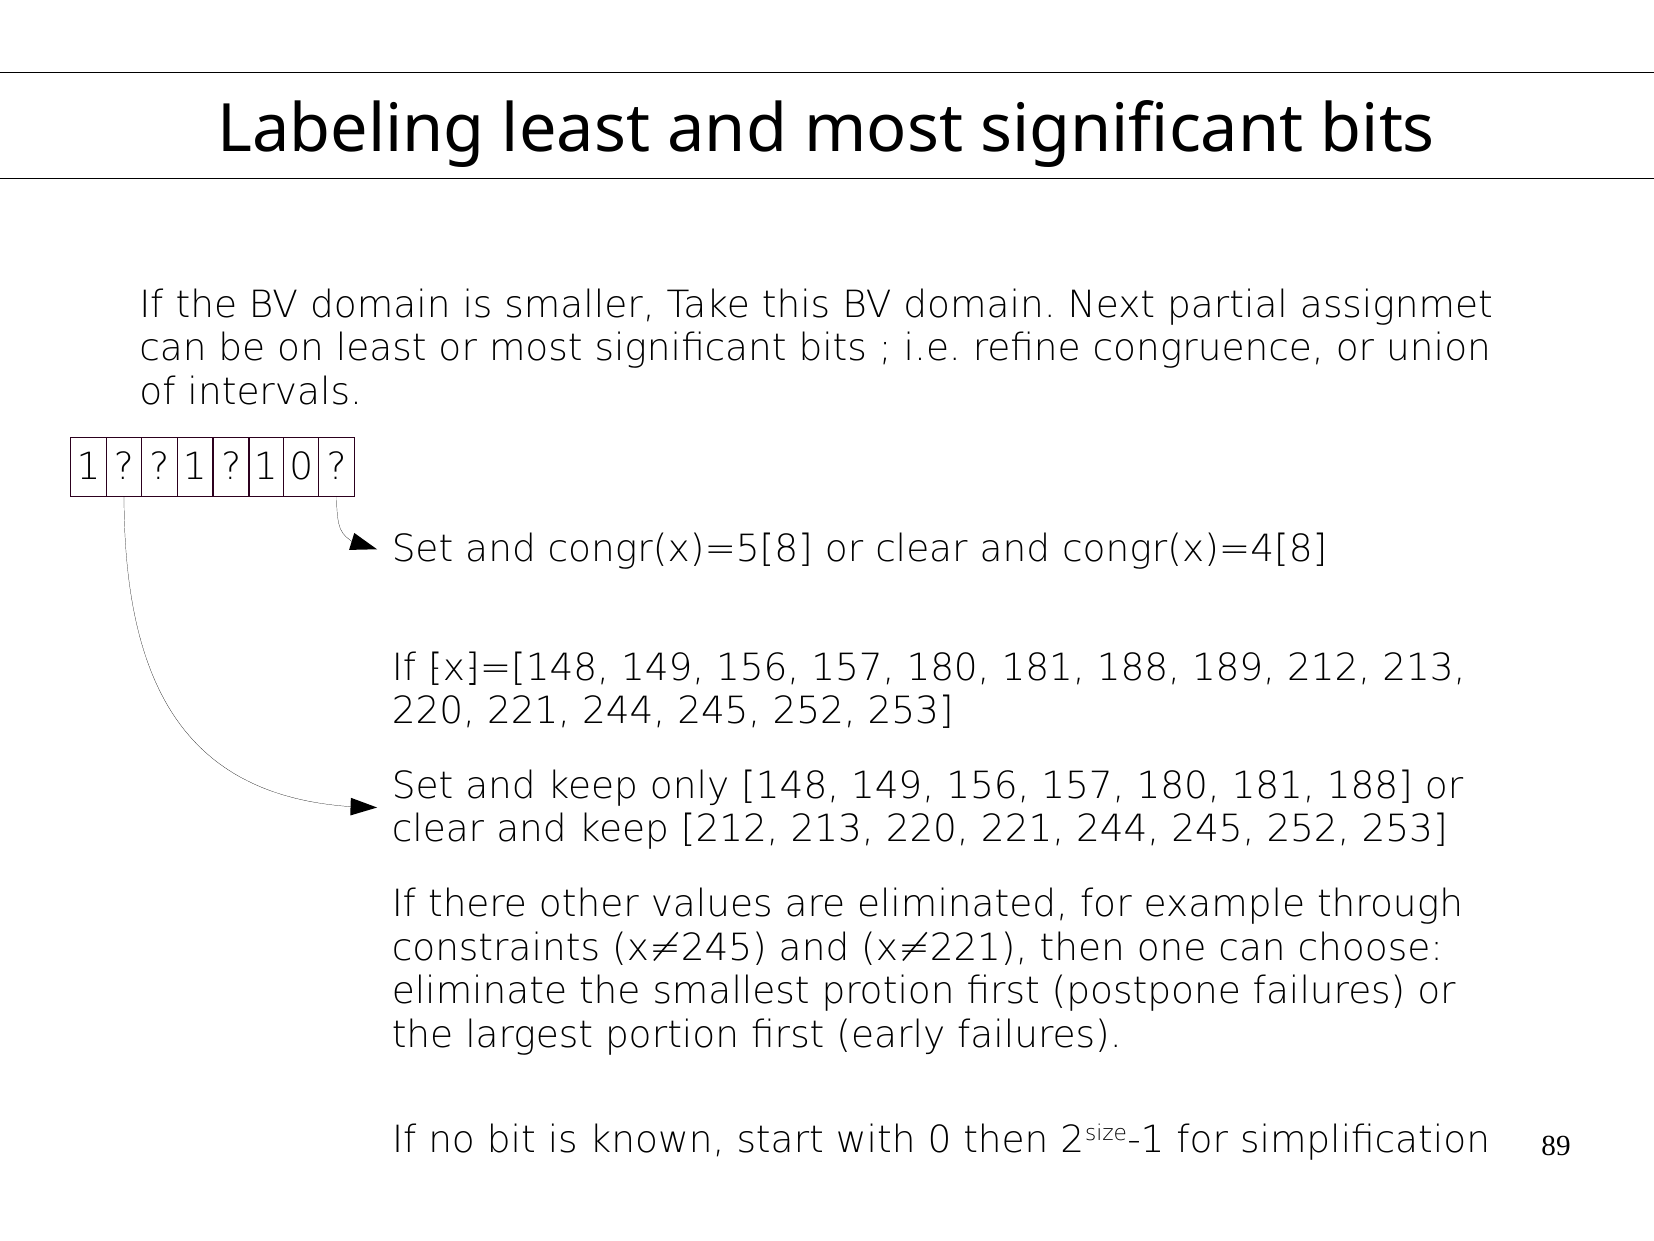

Labeling least and most significant bits
One of the advantages of having multiple domains is that they have different ways of labeling,
If the BV domain is smaller, Take this BV domain. Next partial assignmet can be on least or most significant bits ; i.e. refine congruence, or union of intervals.
1
?
?
1
?
1
0
?
Set and congr(x)=5[8] or clear and congr(x)=4[8]
If ⁅x⁆=[148, 149, 156, 157, 180, 181, 188, 189, 212, 213, 220, 221, 244, 245, 252, 253]
Set and keep only [148, 149, 156, 157, 180, 181, 188] or
clear and keep [212, 213, 220, 221, 244, 245, 252, 253]
If there other values are eliminated, for example through constraints (x≠245) and (x≠221), then one can choose: eliminate the smallest protion first (postpone failures) or the largest portion first (early failures).
If no bit is known, start with 0 then 2size-1 for simplification
89